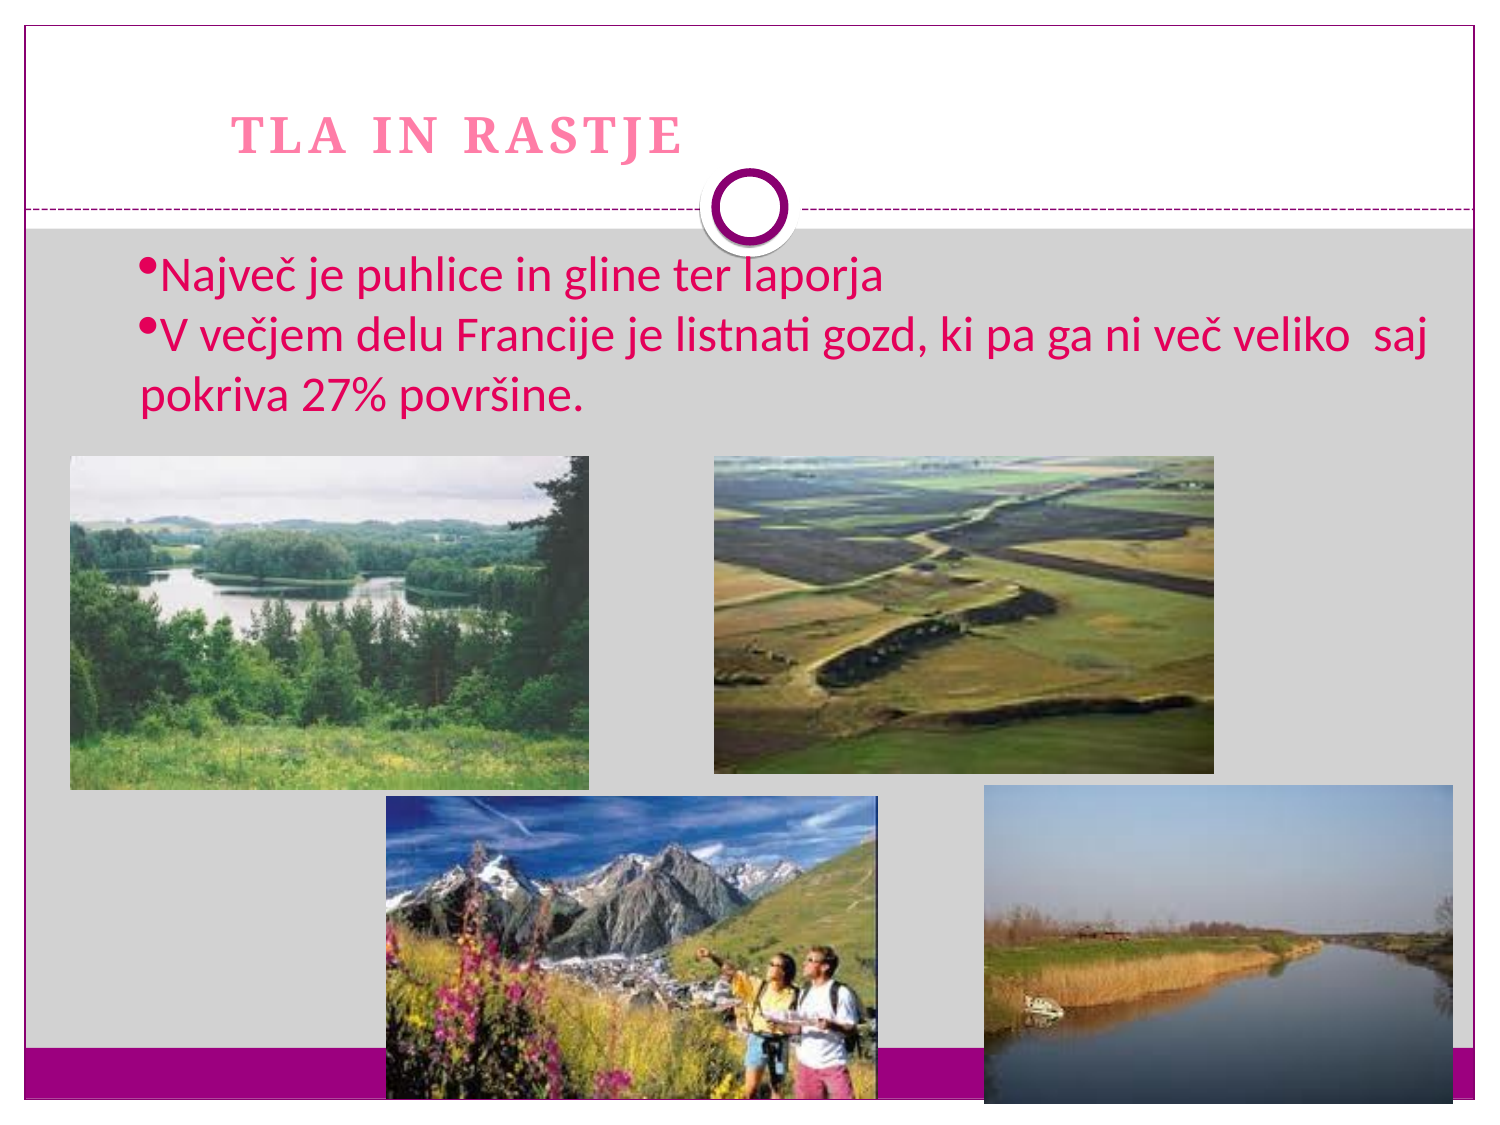

# TLA IN RASTJE
Največ je puhlice in gline ter laporja
V večjem delu Francije je listnati gozd, ki pa ga ni več veliko saj pokriva 27% površine.